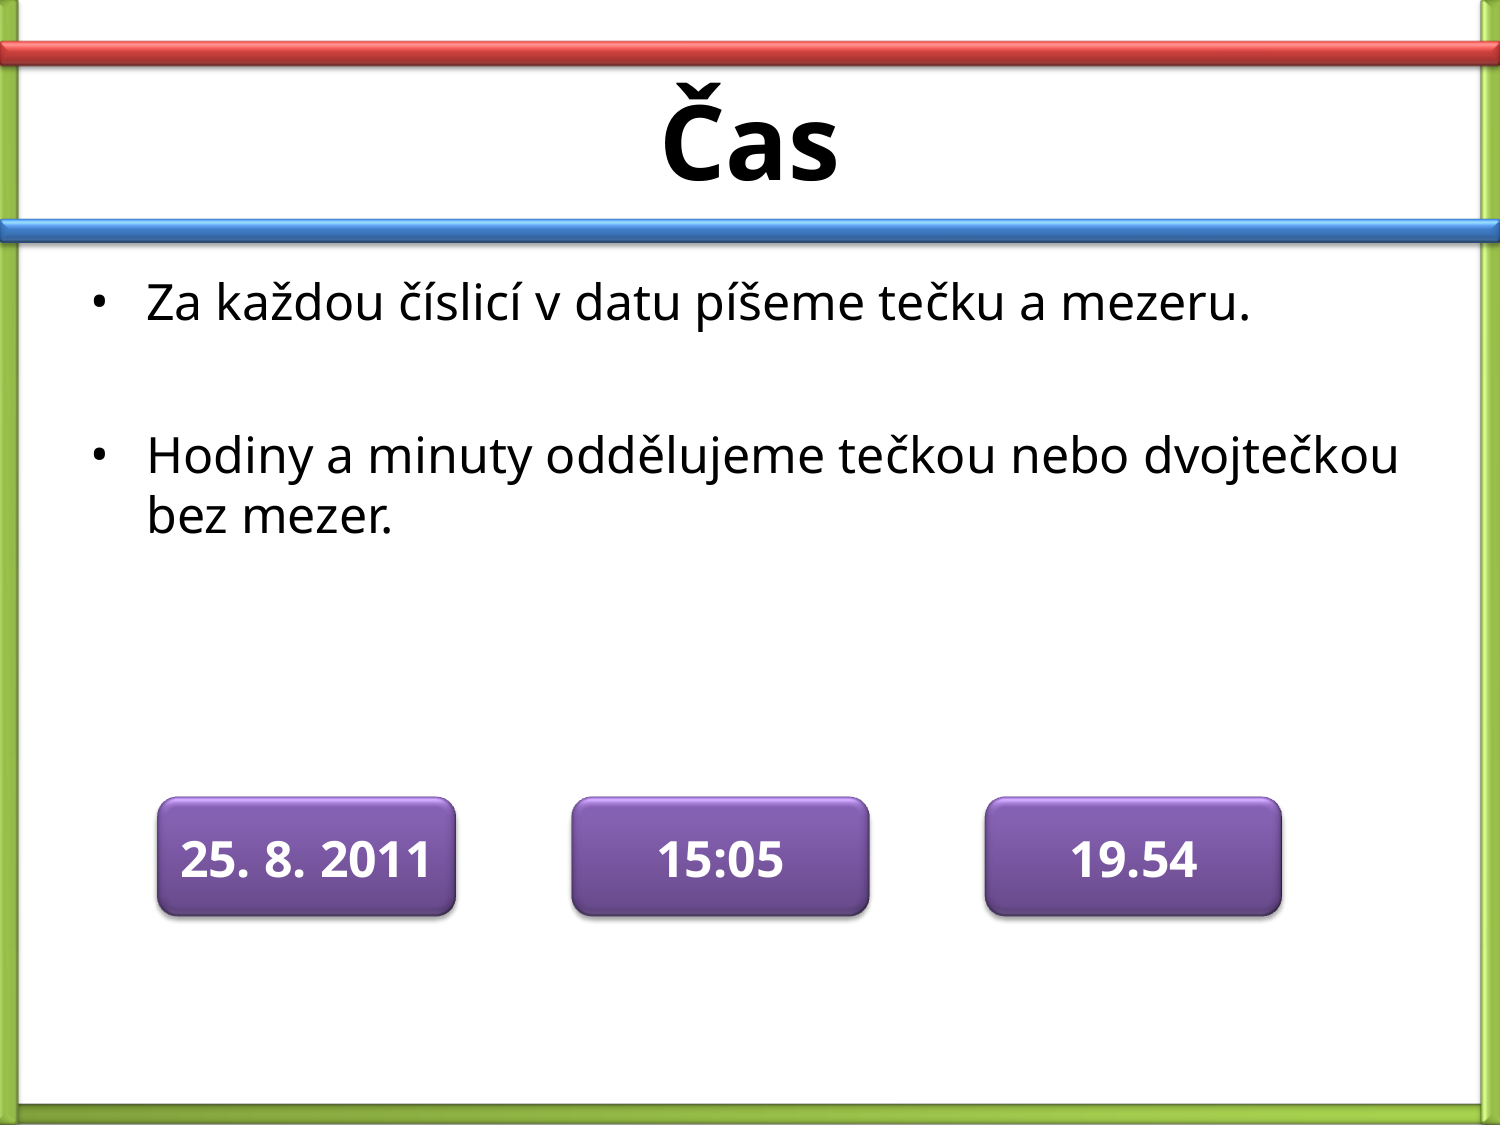

# Čas
Za každou číslicí v datu píšeme tečku a mezeru.
Hodiny a minuty oddělujeme tečkou nebo dvojtečkou bez mezer.
25. 8. 2011
15:05
19.54